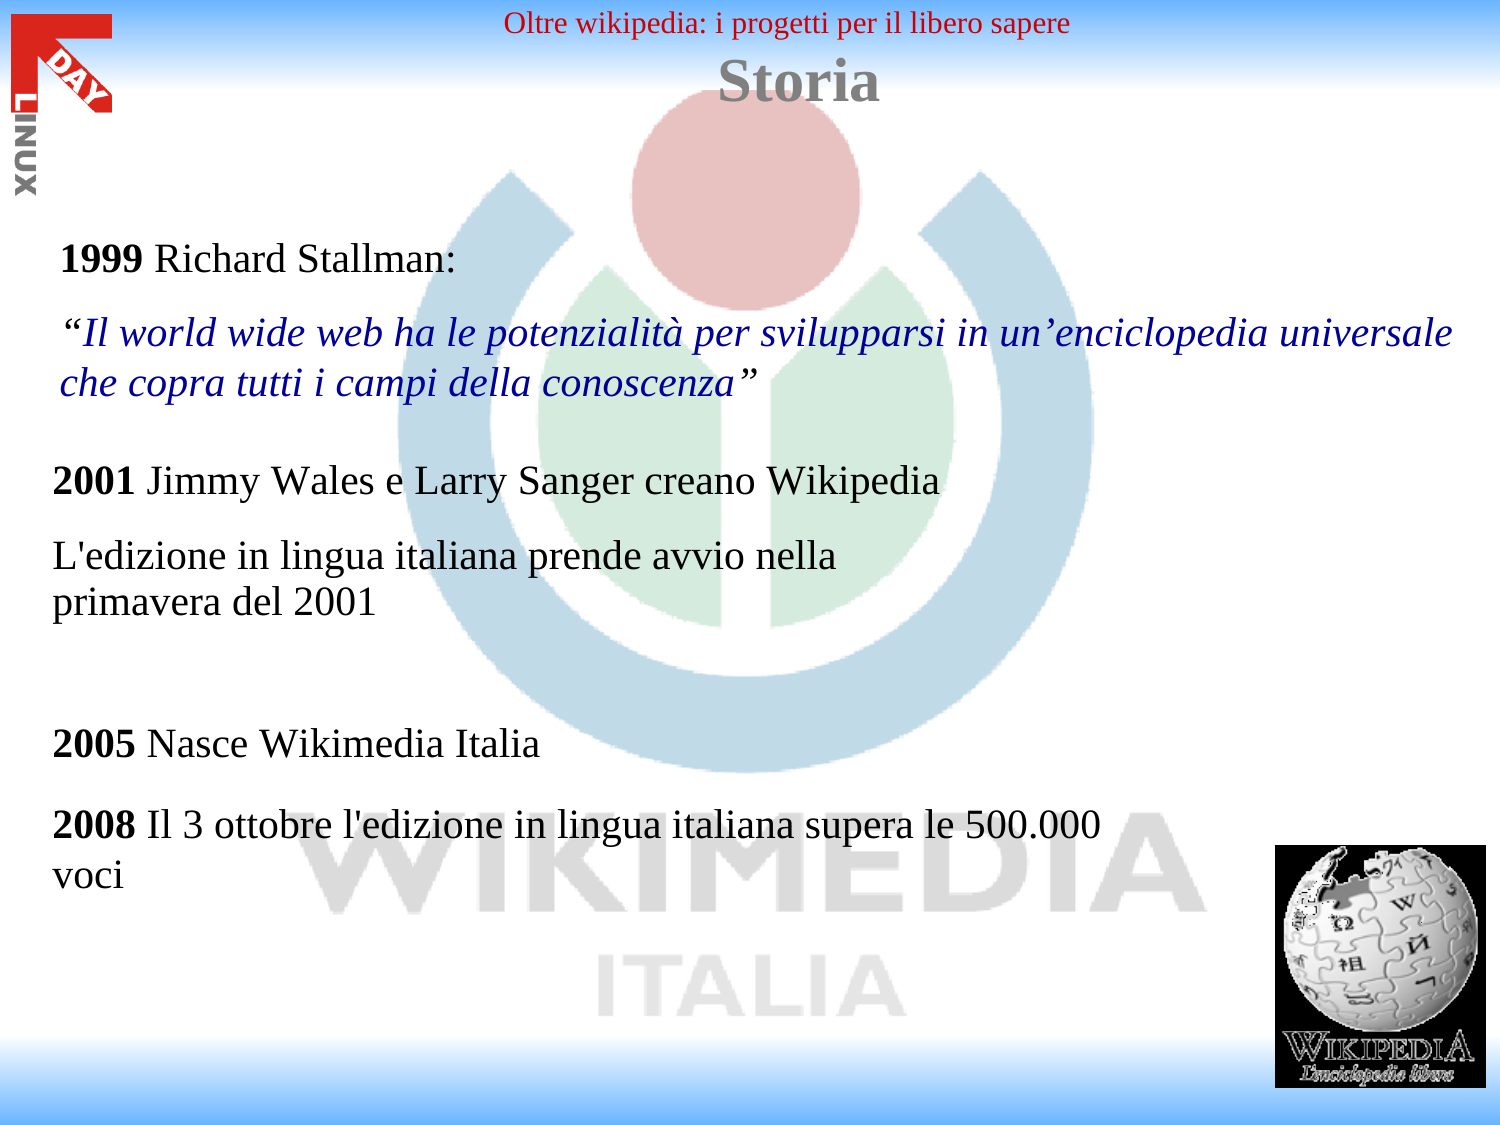

Oltre wikipedia: i progetti per il libero sapere
Storia
1999 Richard Stallman:
“Il world wide web ha le potenzialità per svilupparsi in un’enciclopedia universale che copra tutti i campi della conoscenza”
2001 Jimmy Wales e Larry Sanger creano Wikipedia
L'edizione in lingua italiana prende avvio nella primavera del 2001
2005 Nasce Wikimedia Italia
2008 Il 3 ottobre l'edizione in lingua italiana supera le 500.000 voci